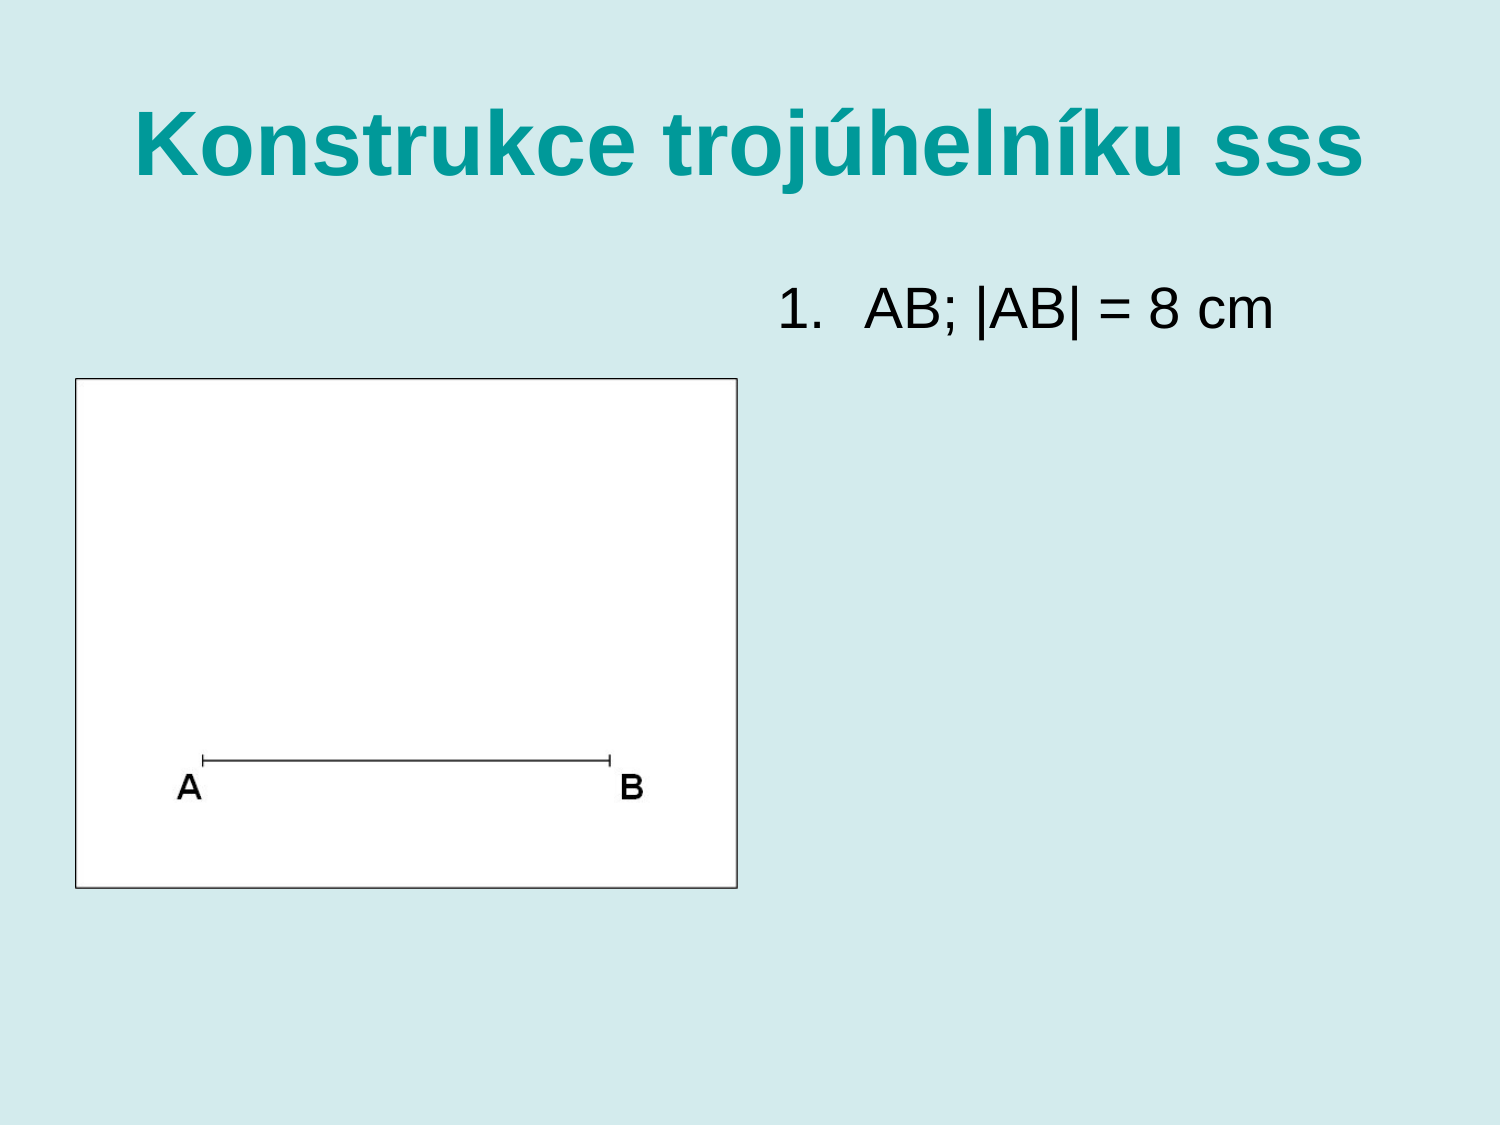

# Konstrukce trojúhelníku sss
AB; |AB| = 8 cm